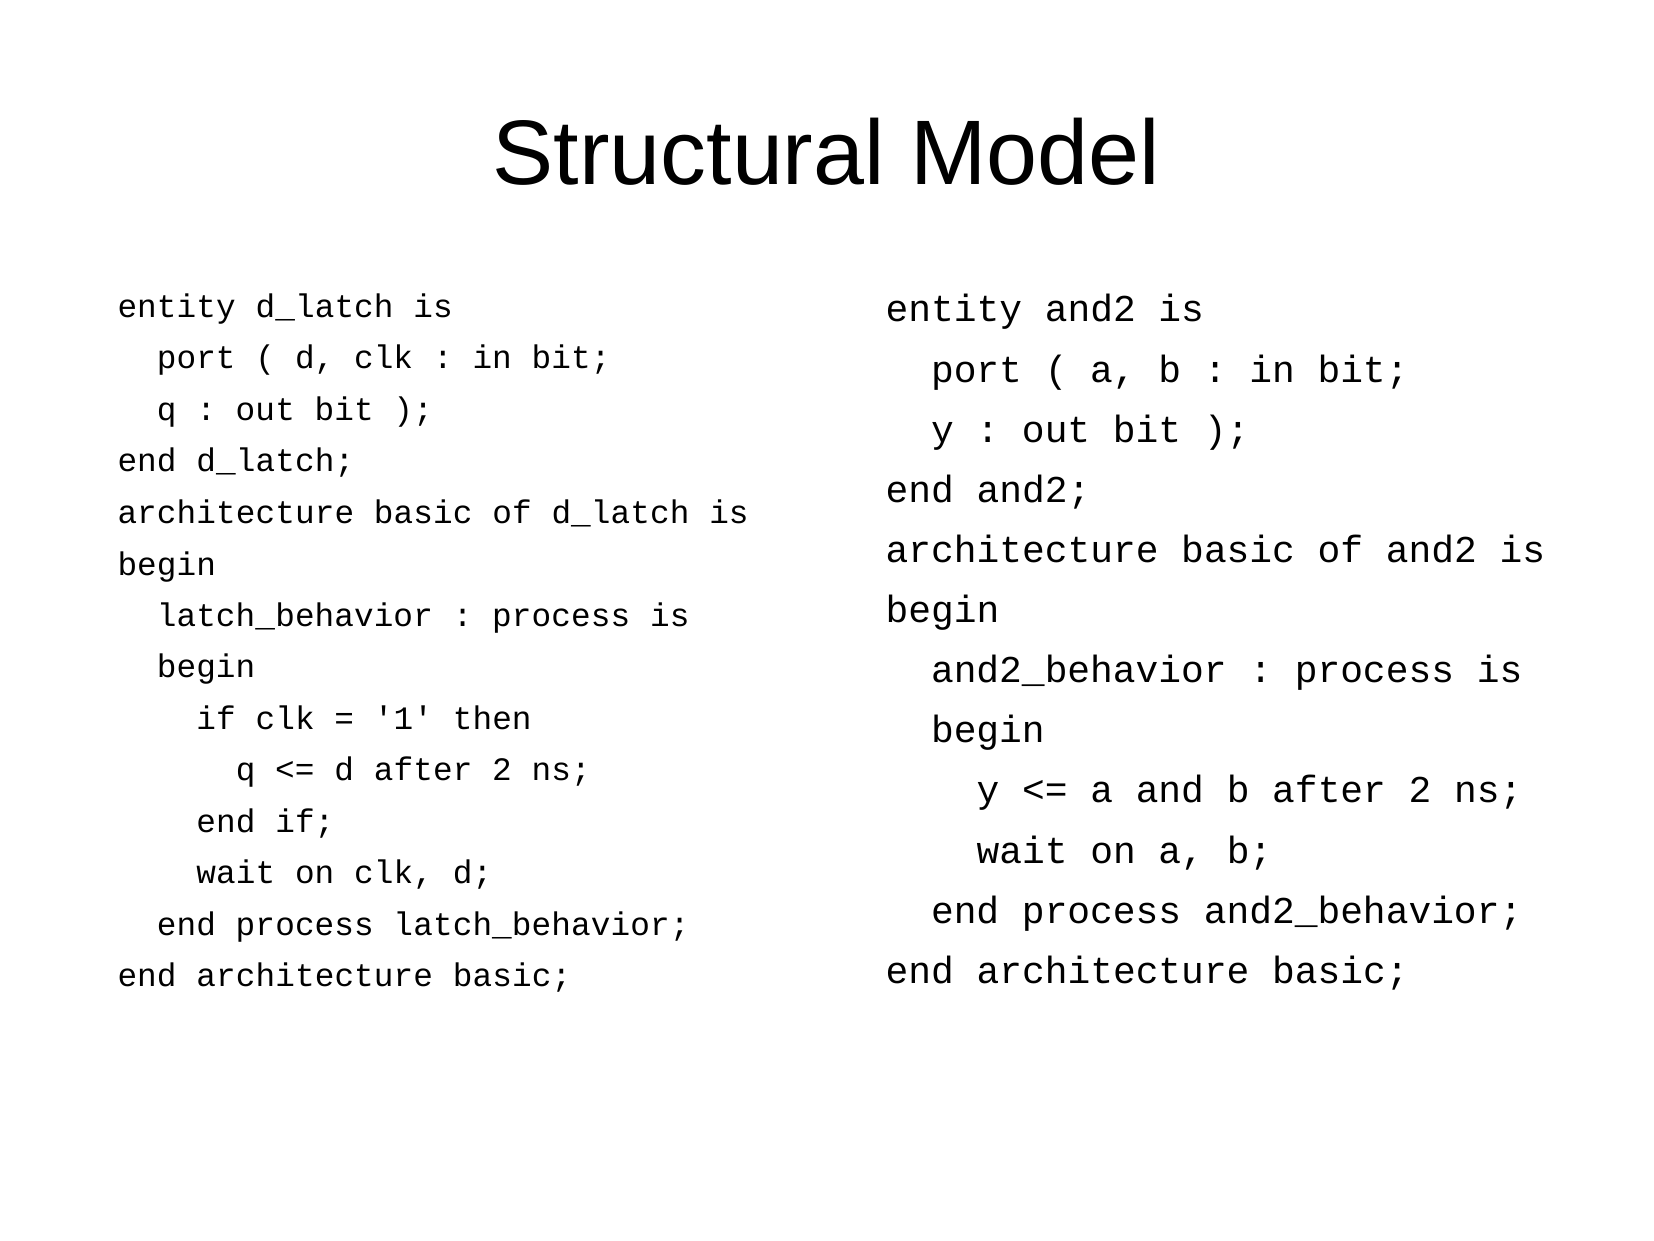

# Structural Model
entity d_latch is
 port ( d, clk : in bit;
 q : out bit );
end d_latch;
architecture basic of d_latch is
begin
 latch_behavior : process is
 begin
 if clk = '1' then
 q <= d after 2 ns;
 end if;
 wait on clk, d;
 end process latch_behavior;
end architecture basic;
entity and2 is
 port ( a, b : in bit;
 y : out bit );
end and2;
architecture basic of and2 is
begin
 and2_behavior : process is
 begin
 y <= a and b after 2 ns;
 wait on a, b;
 end process and2_behavior;
end architecture basic;